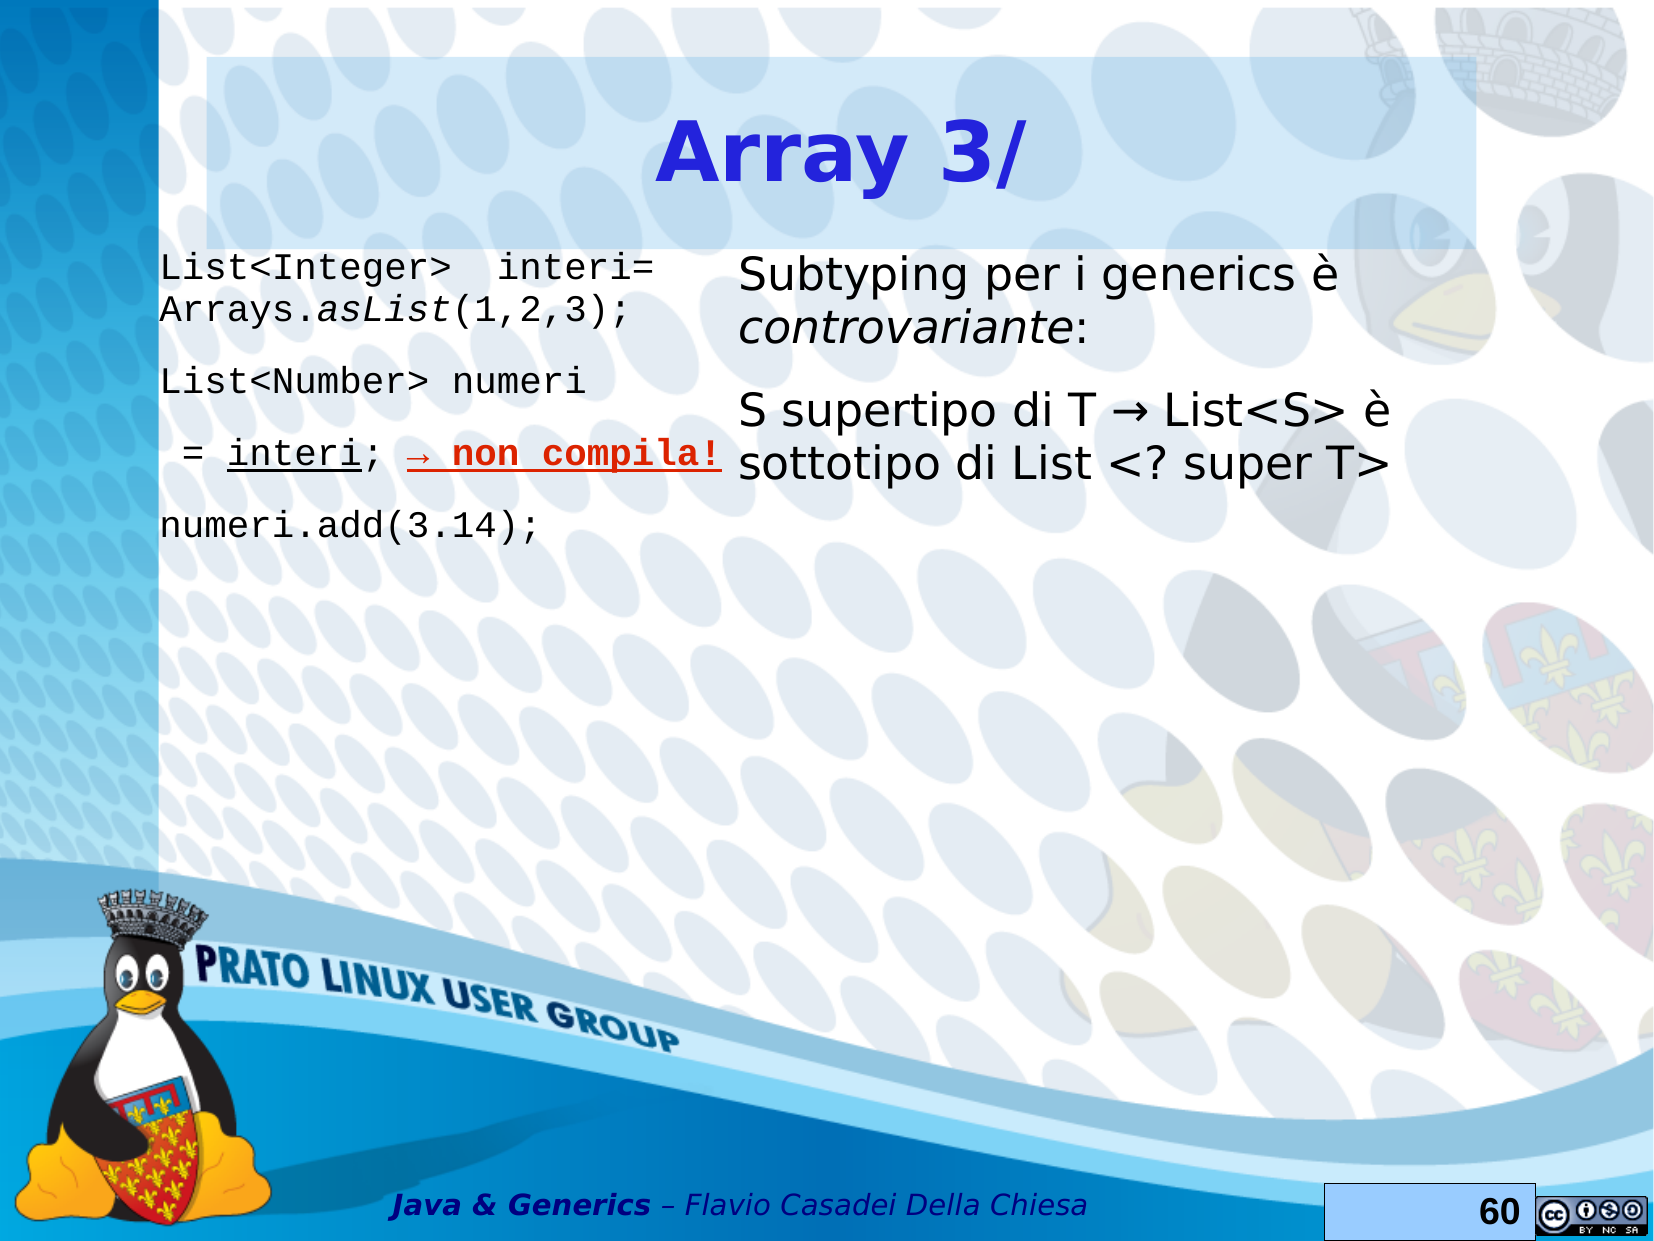

# Array 3/
List<Integer> interi= Arrays.asList(1,2,3);
List<Number> numeri
 = interi; → non compila!
numeri.add(3.14);
Subtyping per i generics è controvariante:
S supertipo di T → List<S> è sottotipo di List <? super T>